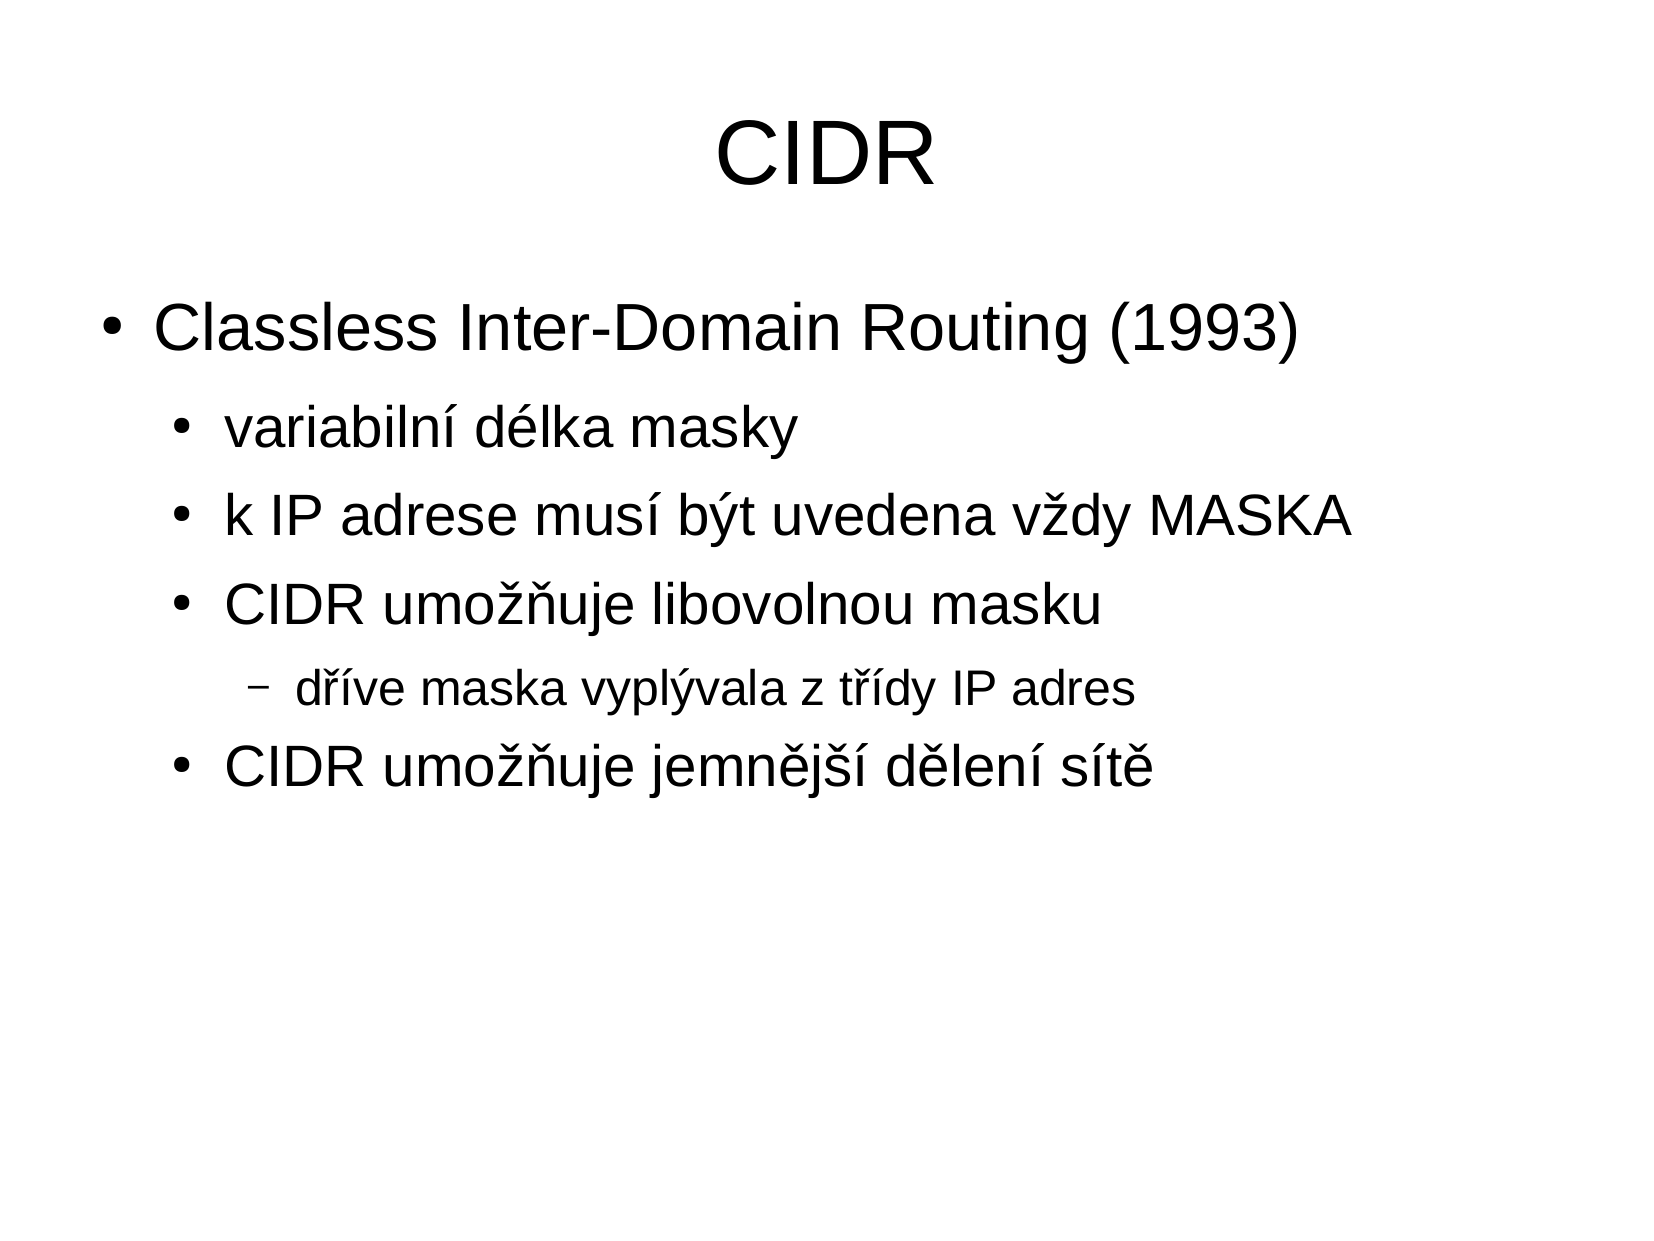

# CIDR
Classless Inter-Domain Routing (1993)
variabilní délka masky
k IP adrese musí být uvedena vždy MASKA
CIDR umožňuje libovolnou masku
dříve maska vyplývala z třídy IP adres
CIDR umožňuje jemnější dělení sítě